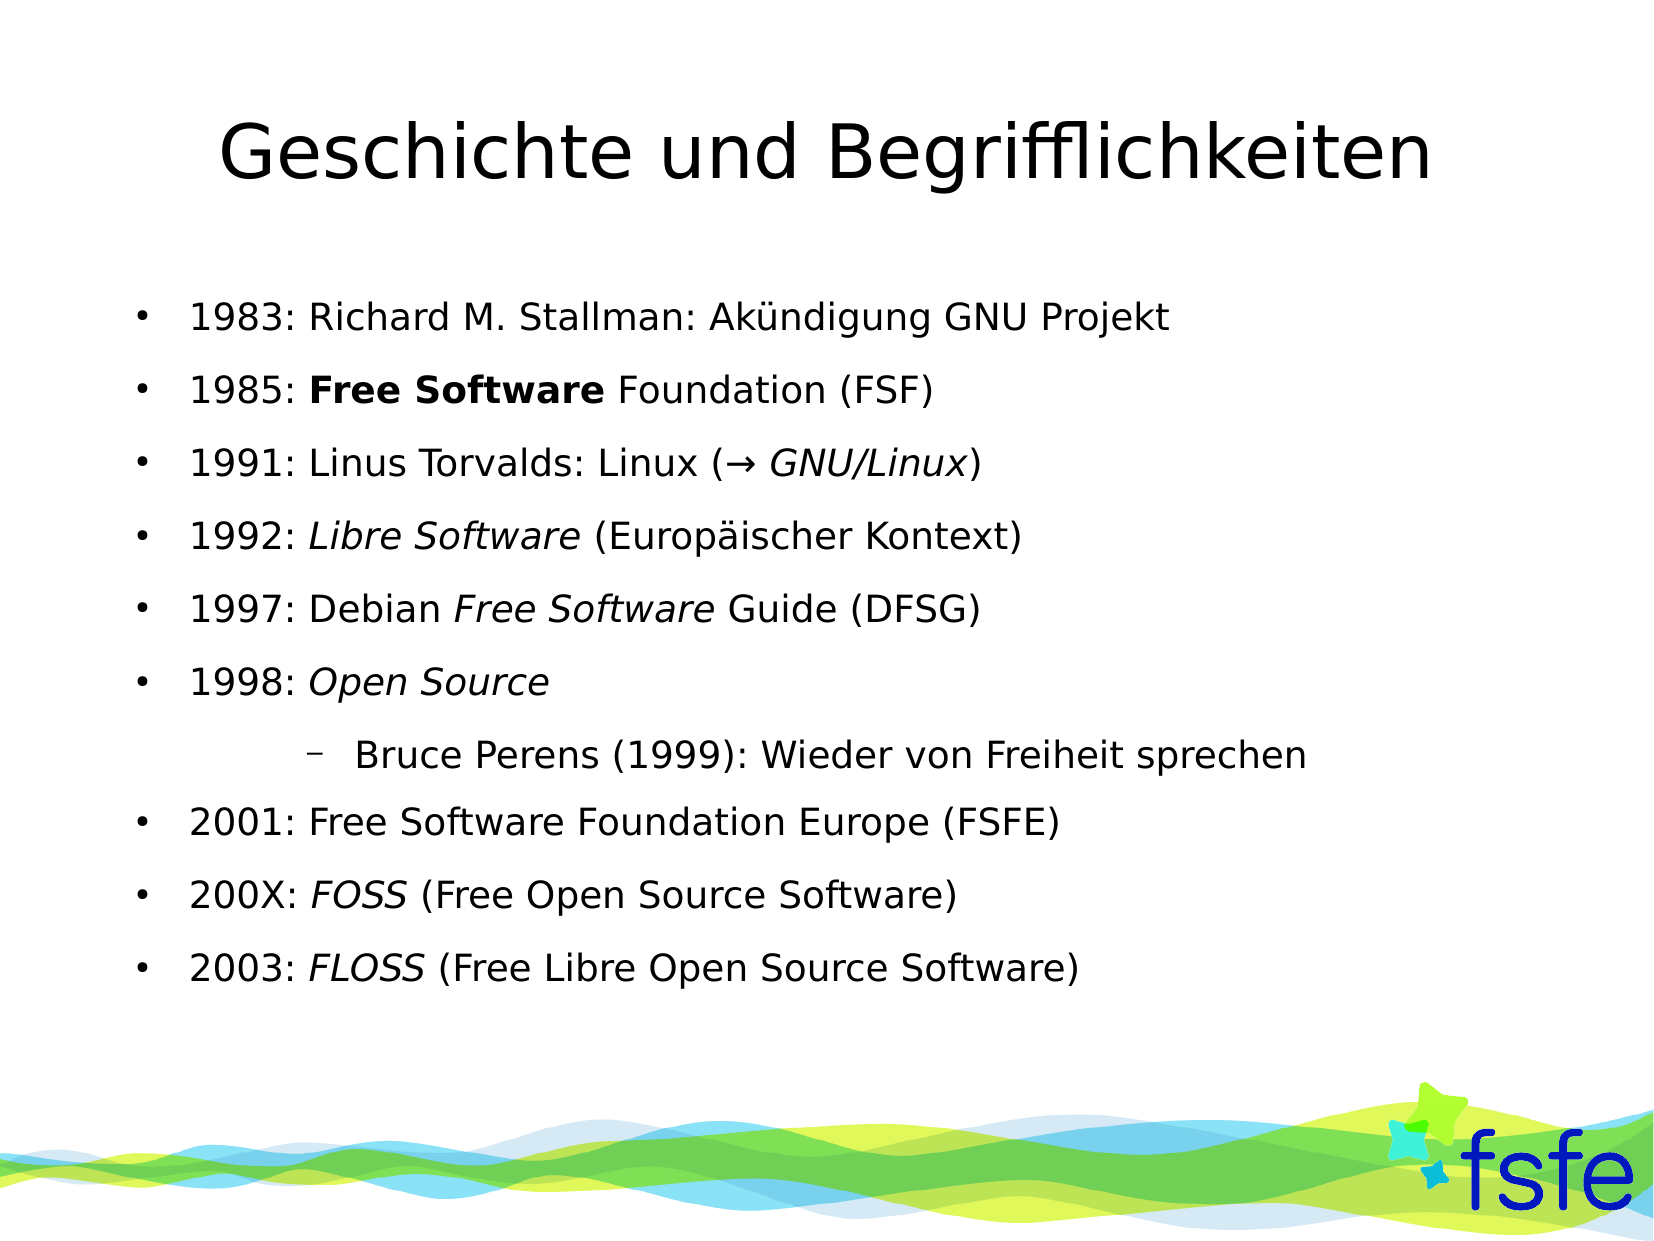

# Geschichte und Begrifflichkeiten
1983: Richard M. Stallman: Akündigung GNU Projekt
1985: Free Software Foundation (FSF)
1991: Linus Torvalds: Linux (→ GNU/Linux)
1992: Libre Software (Europäischer Kontext)
1997: Debian Free Software Guide (DFSG)
1998: Open Source
Bruce Perens (1999): Wieder von Freiheit sprechen
2001: Free Software Foundation Europe (FSFE)
200X: FOSS (Free Open Source Software)
2003: FLOSS (Free Libre Open Source Software)